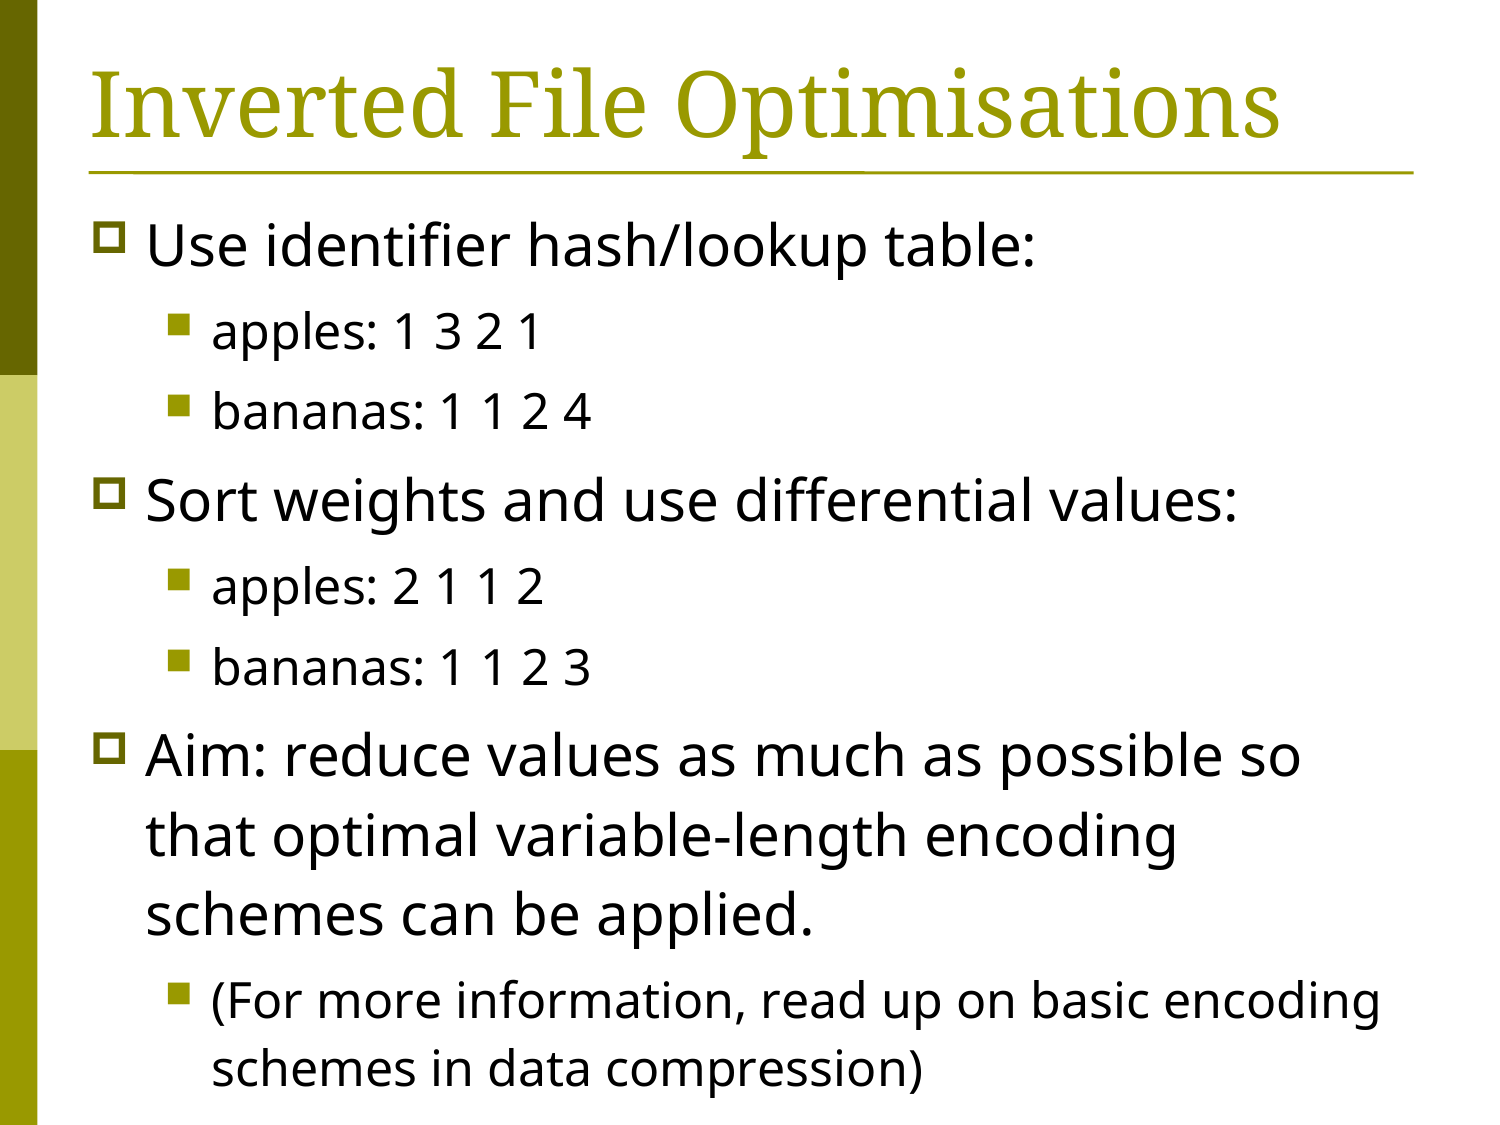

# Inverted File Optimisations
Use identifier hash/lookup table:
apples: 1 3 2 1
bananas: 1 1 2 4
Sort weights and use differential values:
apples: 2 1 1 2
bananas: 1 1 2 3
Aim: reduce values as much as possible so that optimal variable-length encoding schemes can be applied.
(For more information, read up on basic encoding schemes in data compression)‏